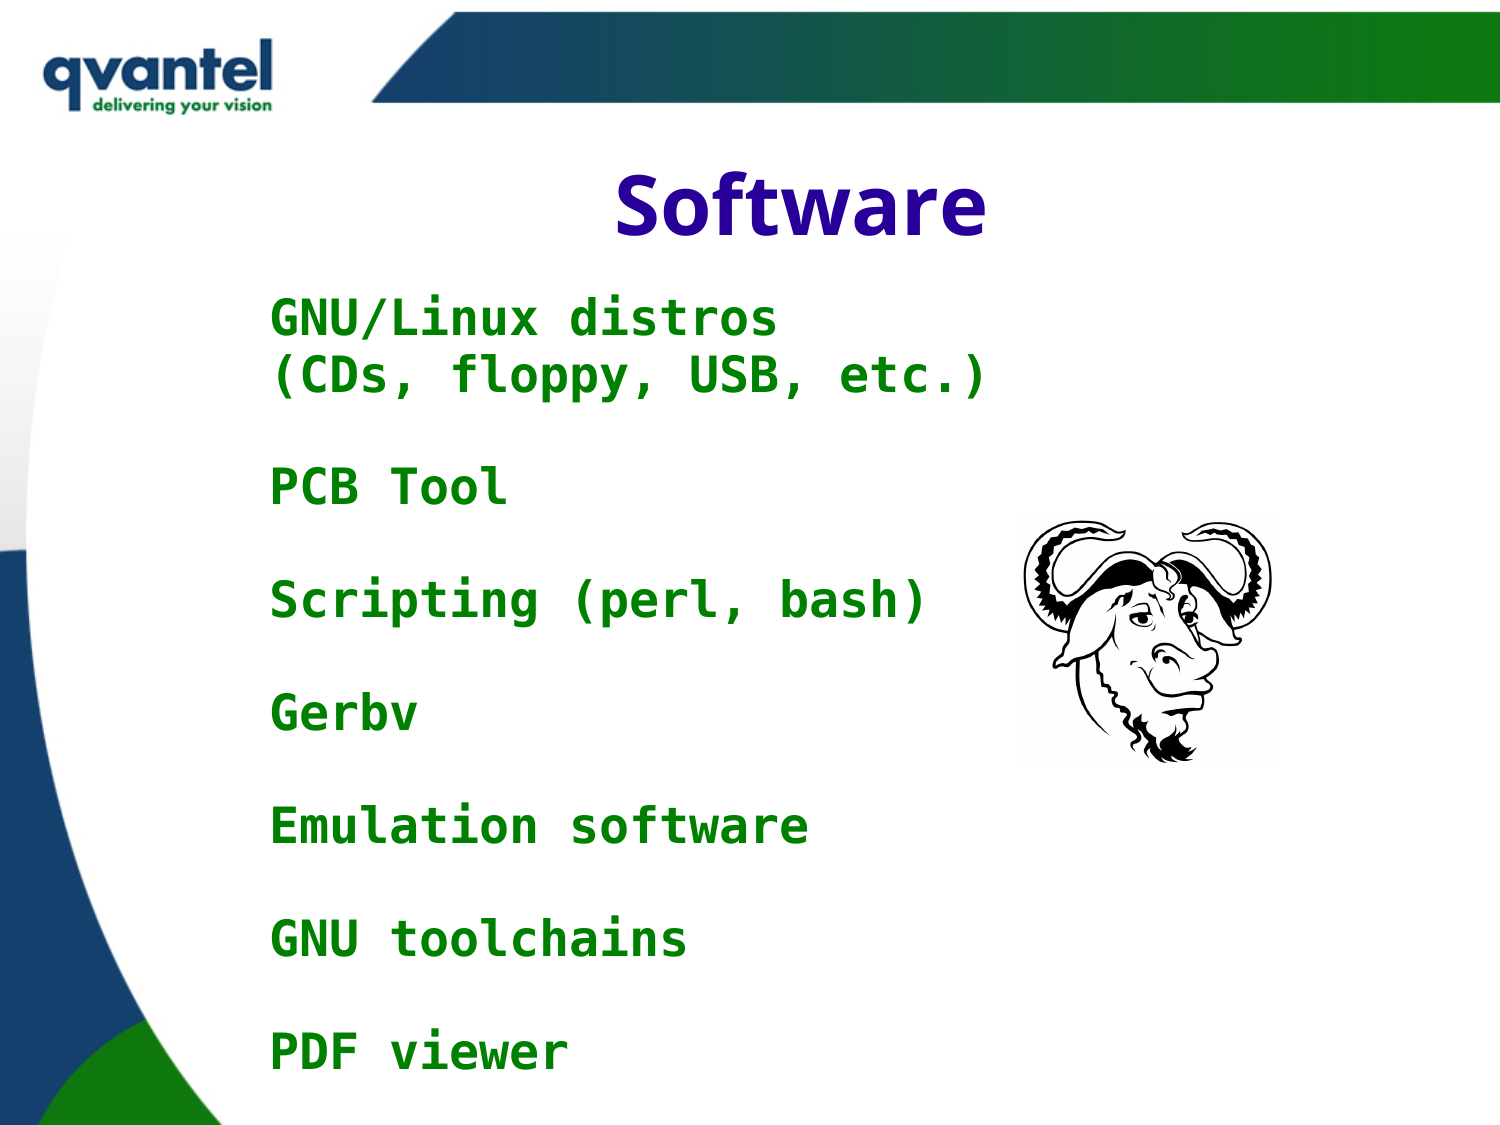

Software
 GNU/Linux distros
 (CDs, floppy, USB, etc.)
 PCB Tool
 Scripting (perl, bash)
 Gerbv
 Emulation software
 GNU toolchains
 PDF viewer